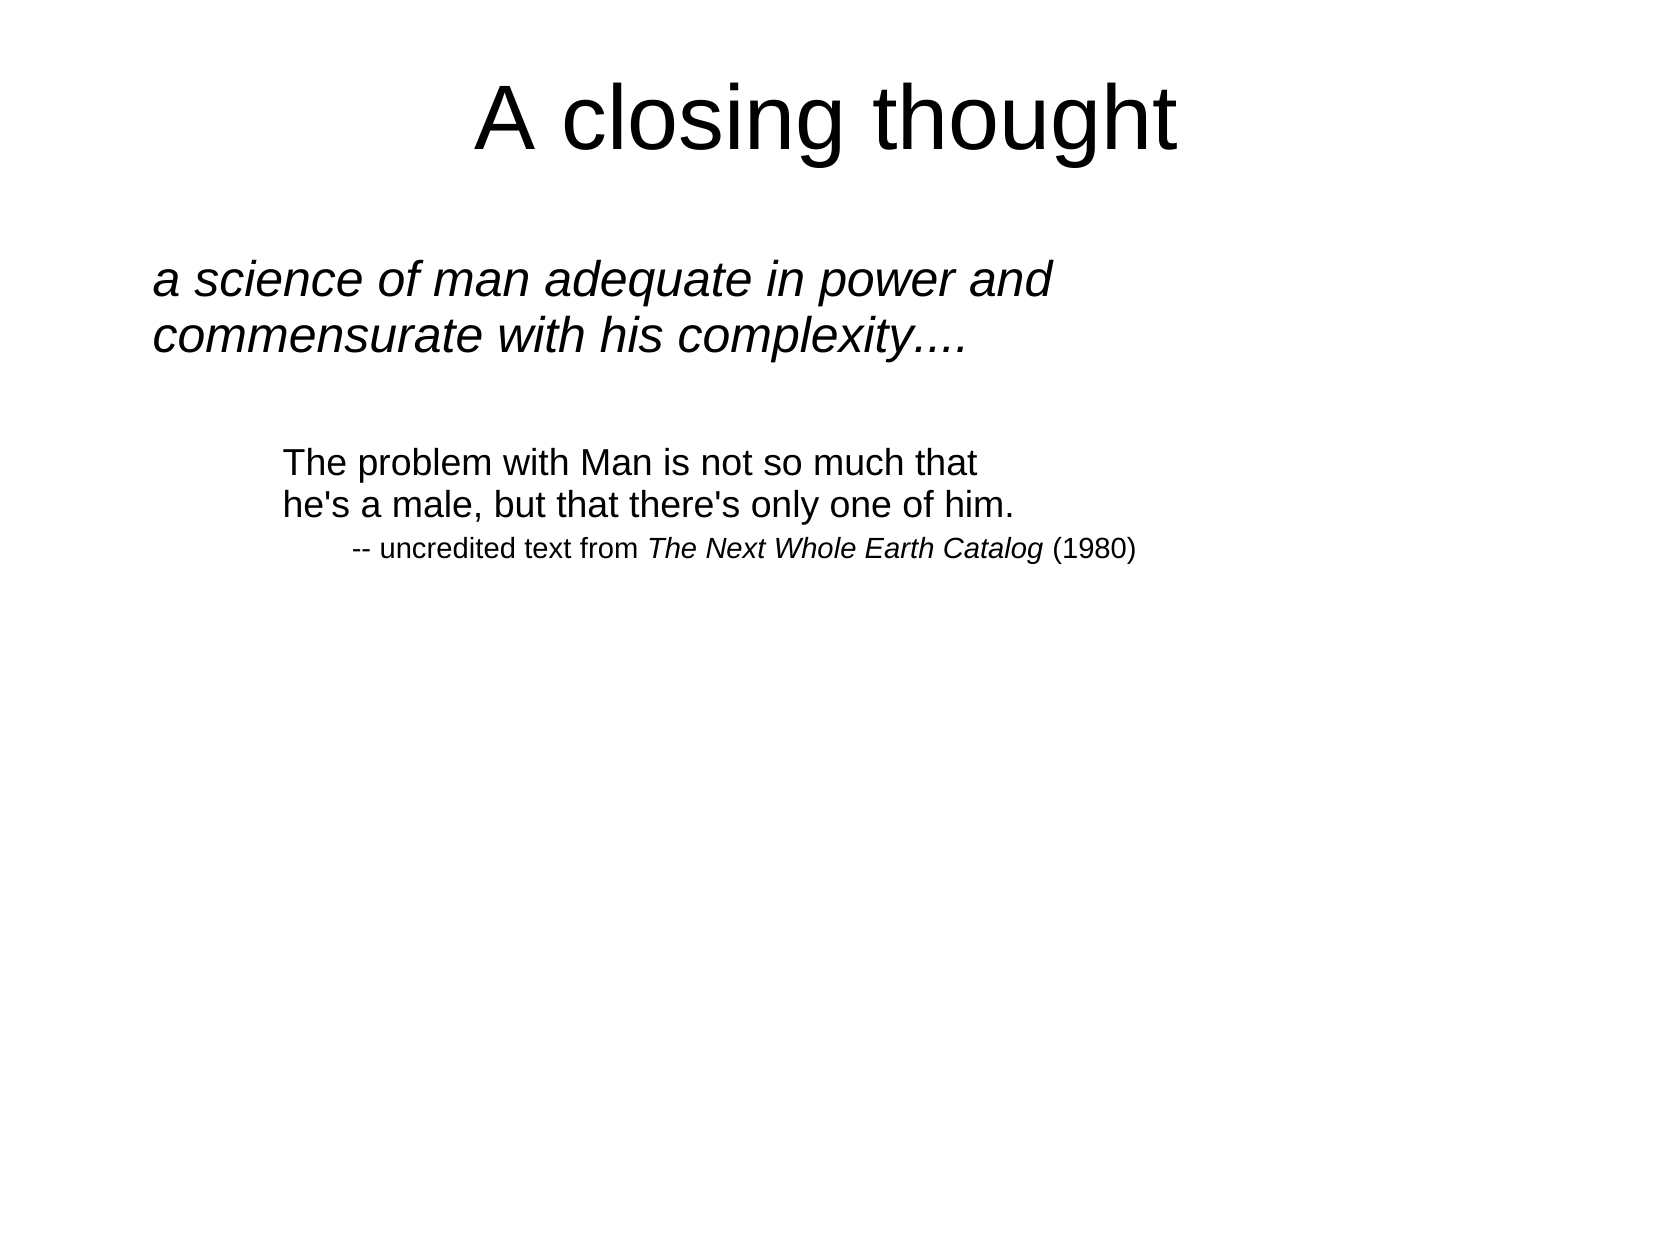

# A closing thought
a science of man adequate in power and commensurate with his complexity....
The problem with Man is not so much that he's a male, but that there's only one of him.
-- uncredited text from The Next Whole Earth Catalog (1980)